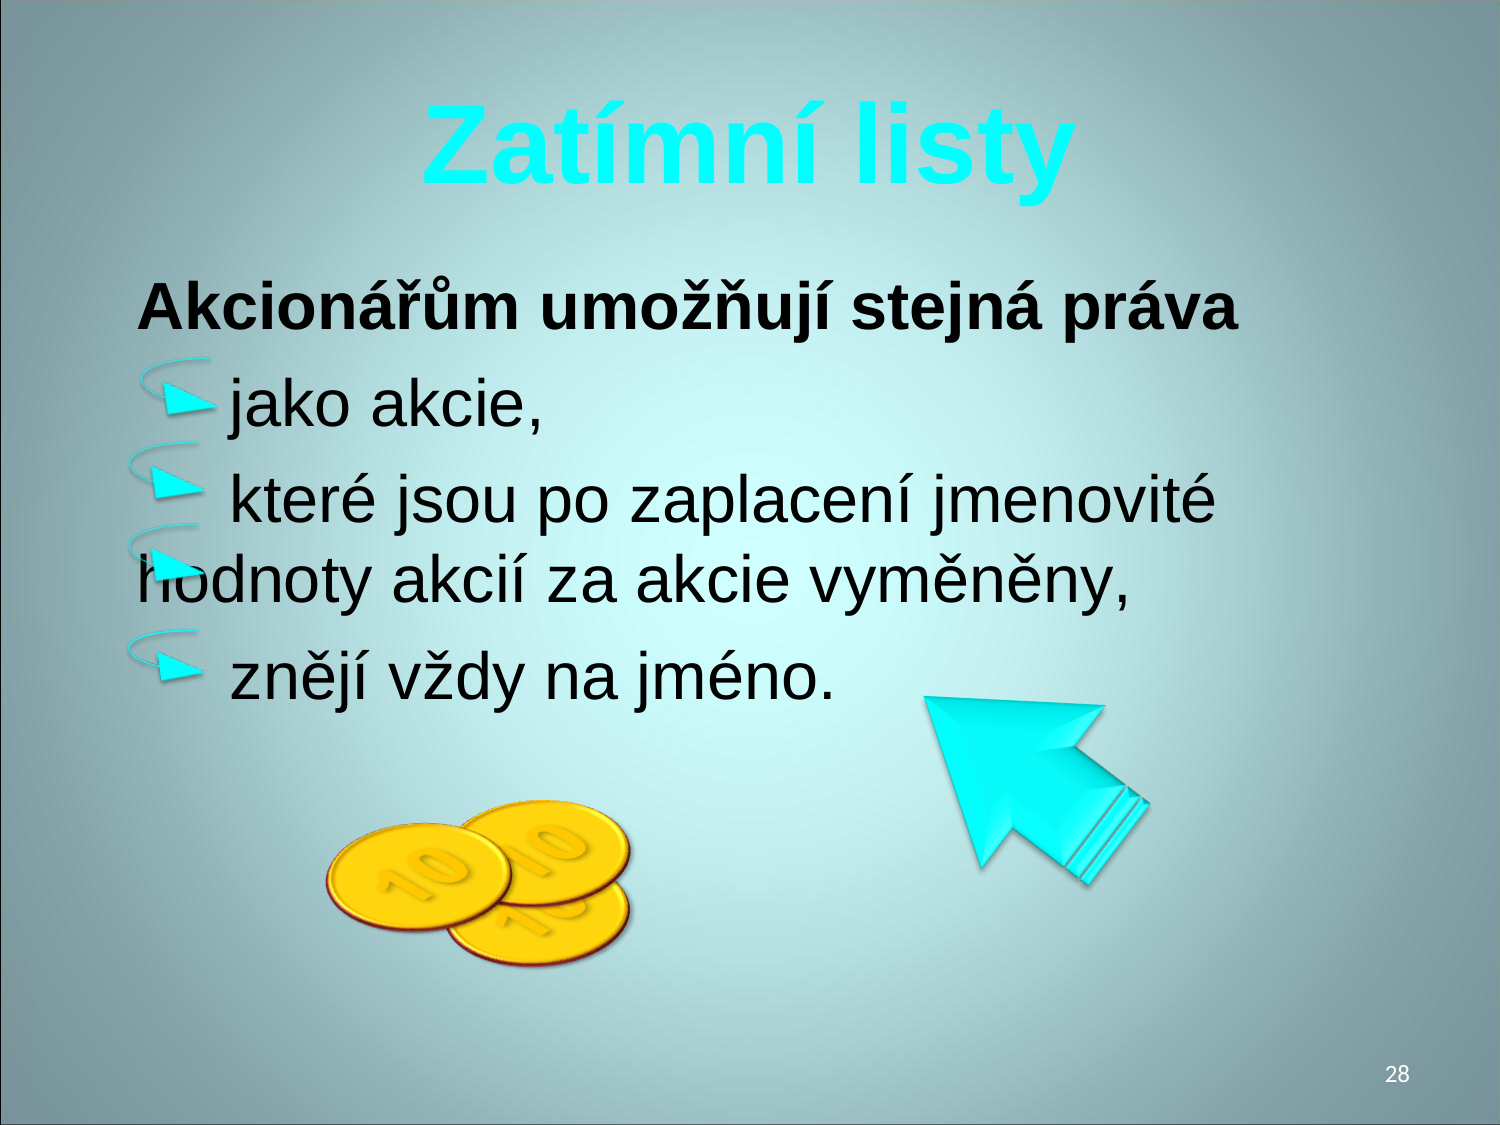

# Zatímní listy
	Akcionářům umožňují stejná práva
		jako akcie,
		které jsou po zaplacení jmenovité 	hodnoty akcií za akcie vyměněny,
		znějí vždy na jméno.